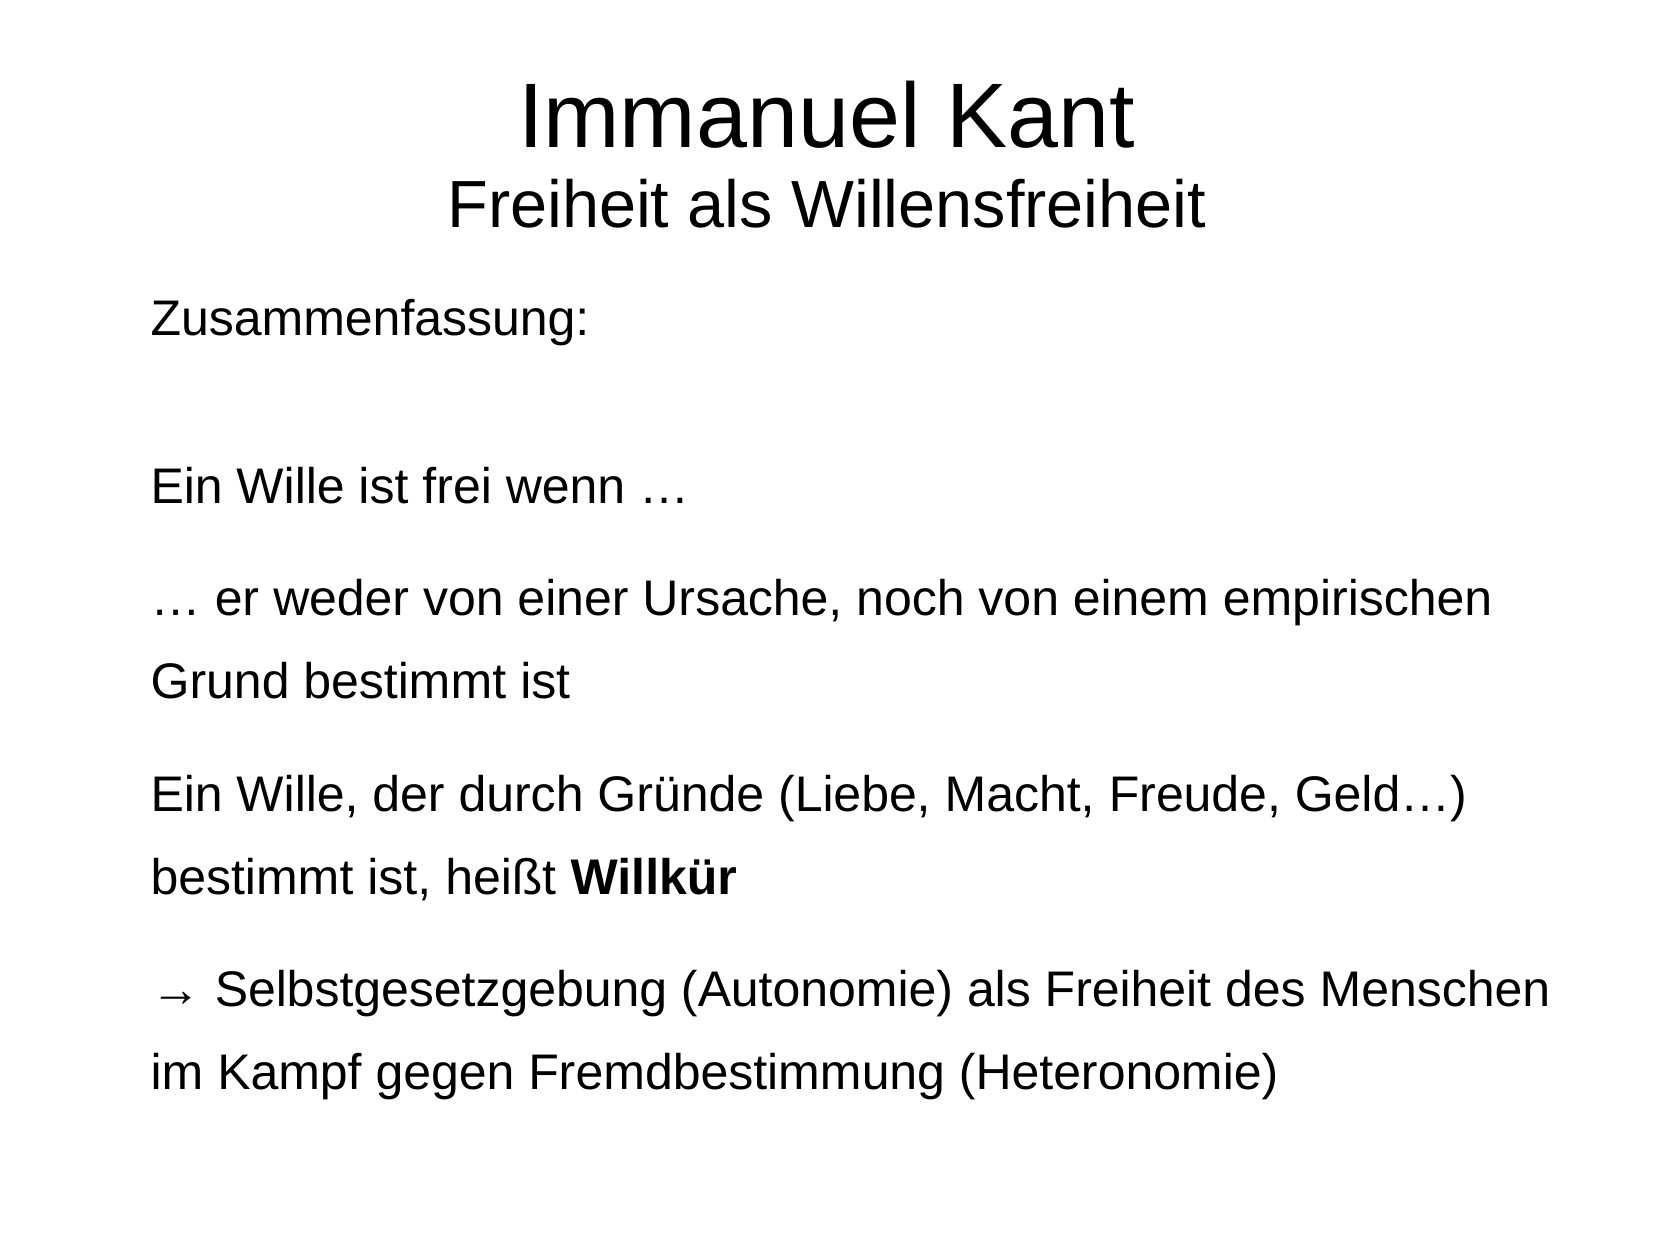

# Immanuel Kant Freiheit als Willensfreiheit
Zusammenfassung:
Ein Wille ist frei wenn …
… er weder von einer Ursache, noch von einem empirischen Grund bestimmt ist
Ein Wille, der durch Gründe (Liebe, Macht, Freude, Geld…) bestimmt ist, heißt Willkür
→ Selbstgesetzgebung (Autonomie) als Freiheit des Menschen im Kampf gegen Fremdbestimmung (Heteronomie)